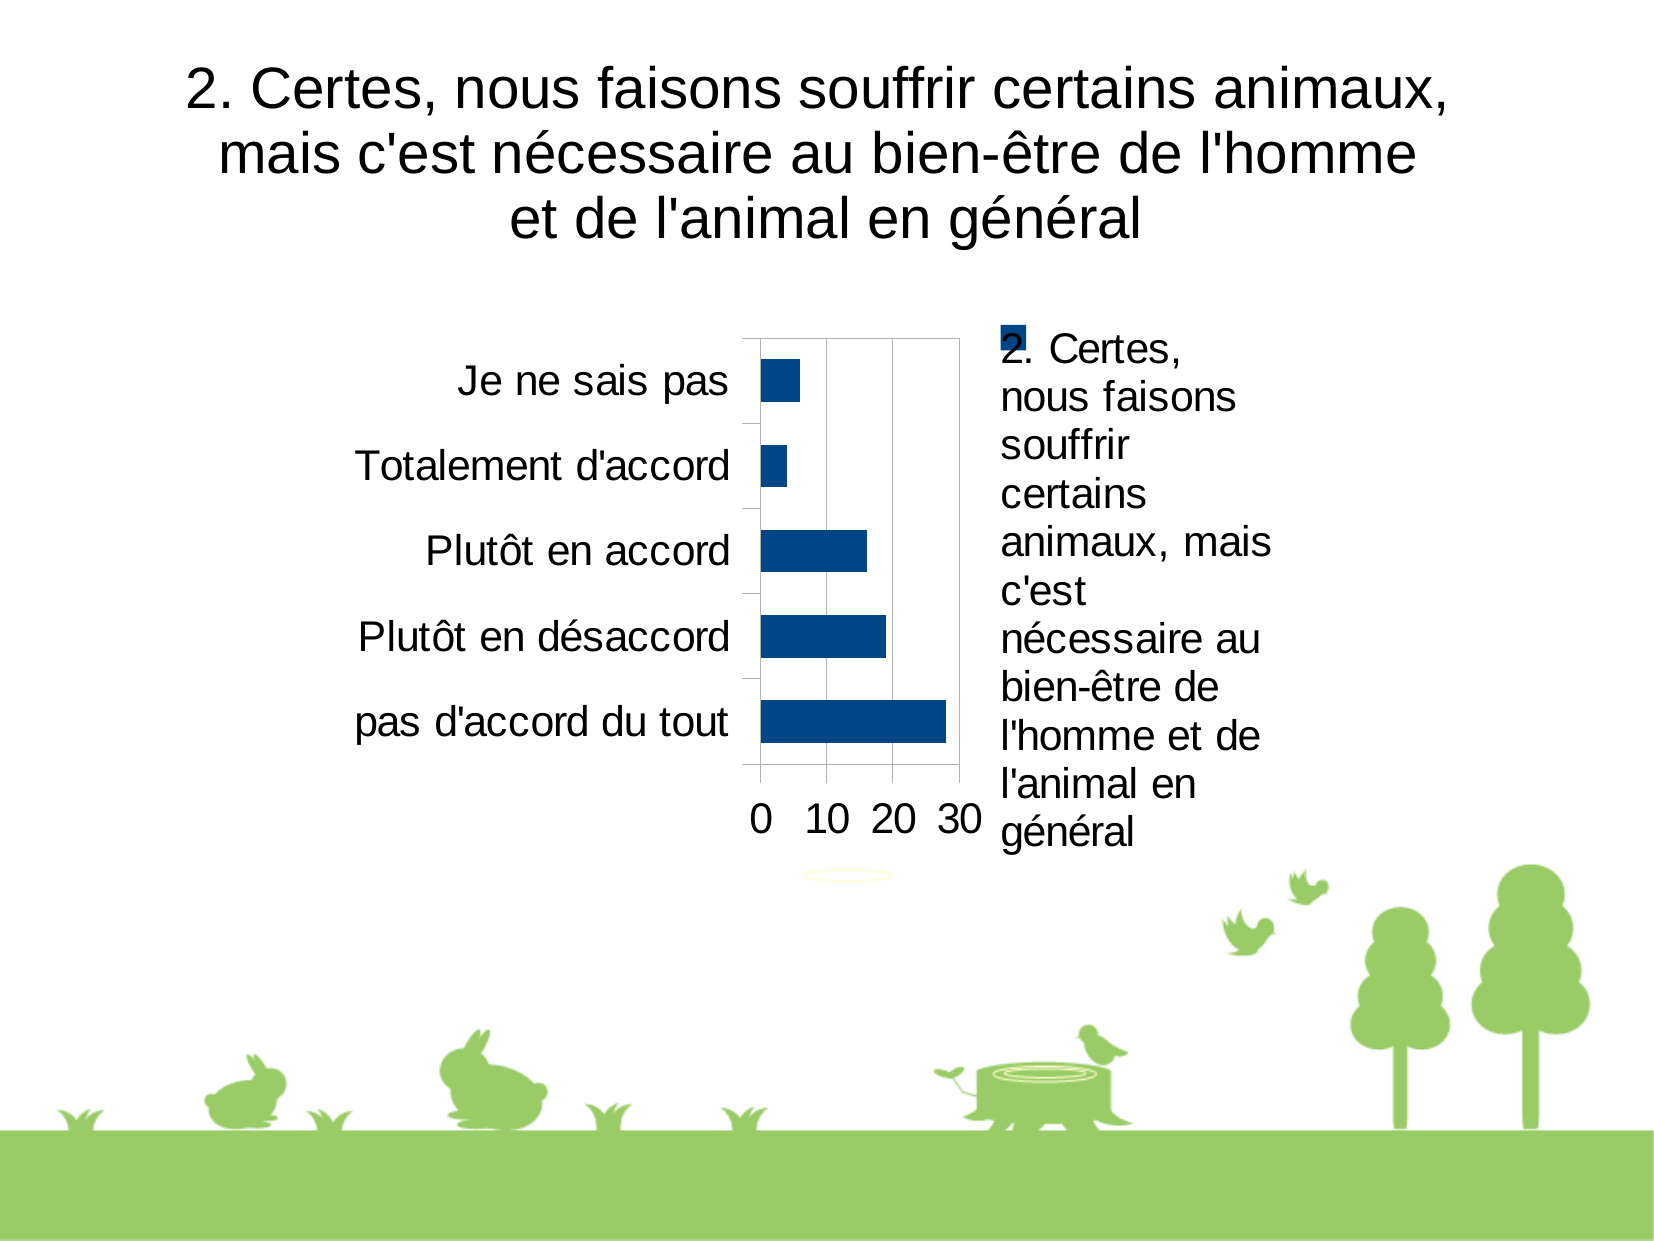

# 2. Certes, nous faisons souffrir certains animaux, mais c'est nécessaire au bien-être de l'homme et de l'animal en général
### Chart
| Category | 2. Certes, nous faisons souffrir certains animaux, mais c'est nécessaire au bien-être de l'homme et de l'animal en général |
|---|---|
| pas d'accord du tout | 28.0 |
| Plutôt en désaccord | 19.0 |
| Plutôt en accord | 16.0 |
| Totalement d'accord | 4.0 |
| Je ne sais pas | 6.0 |